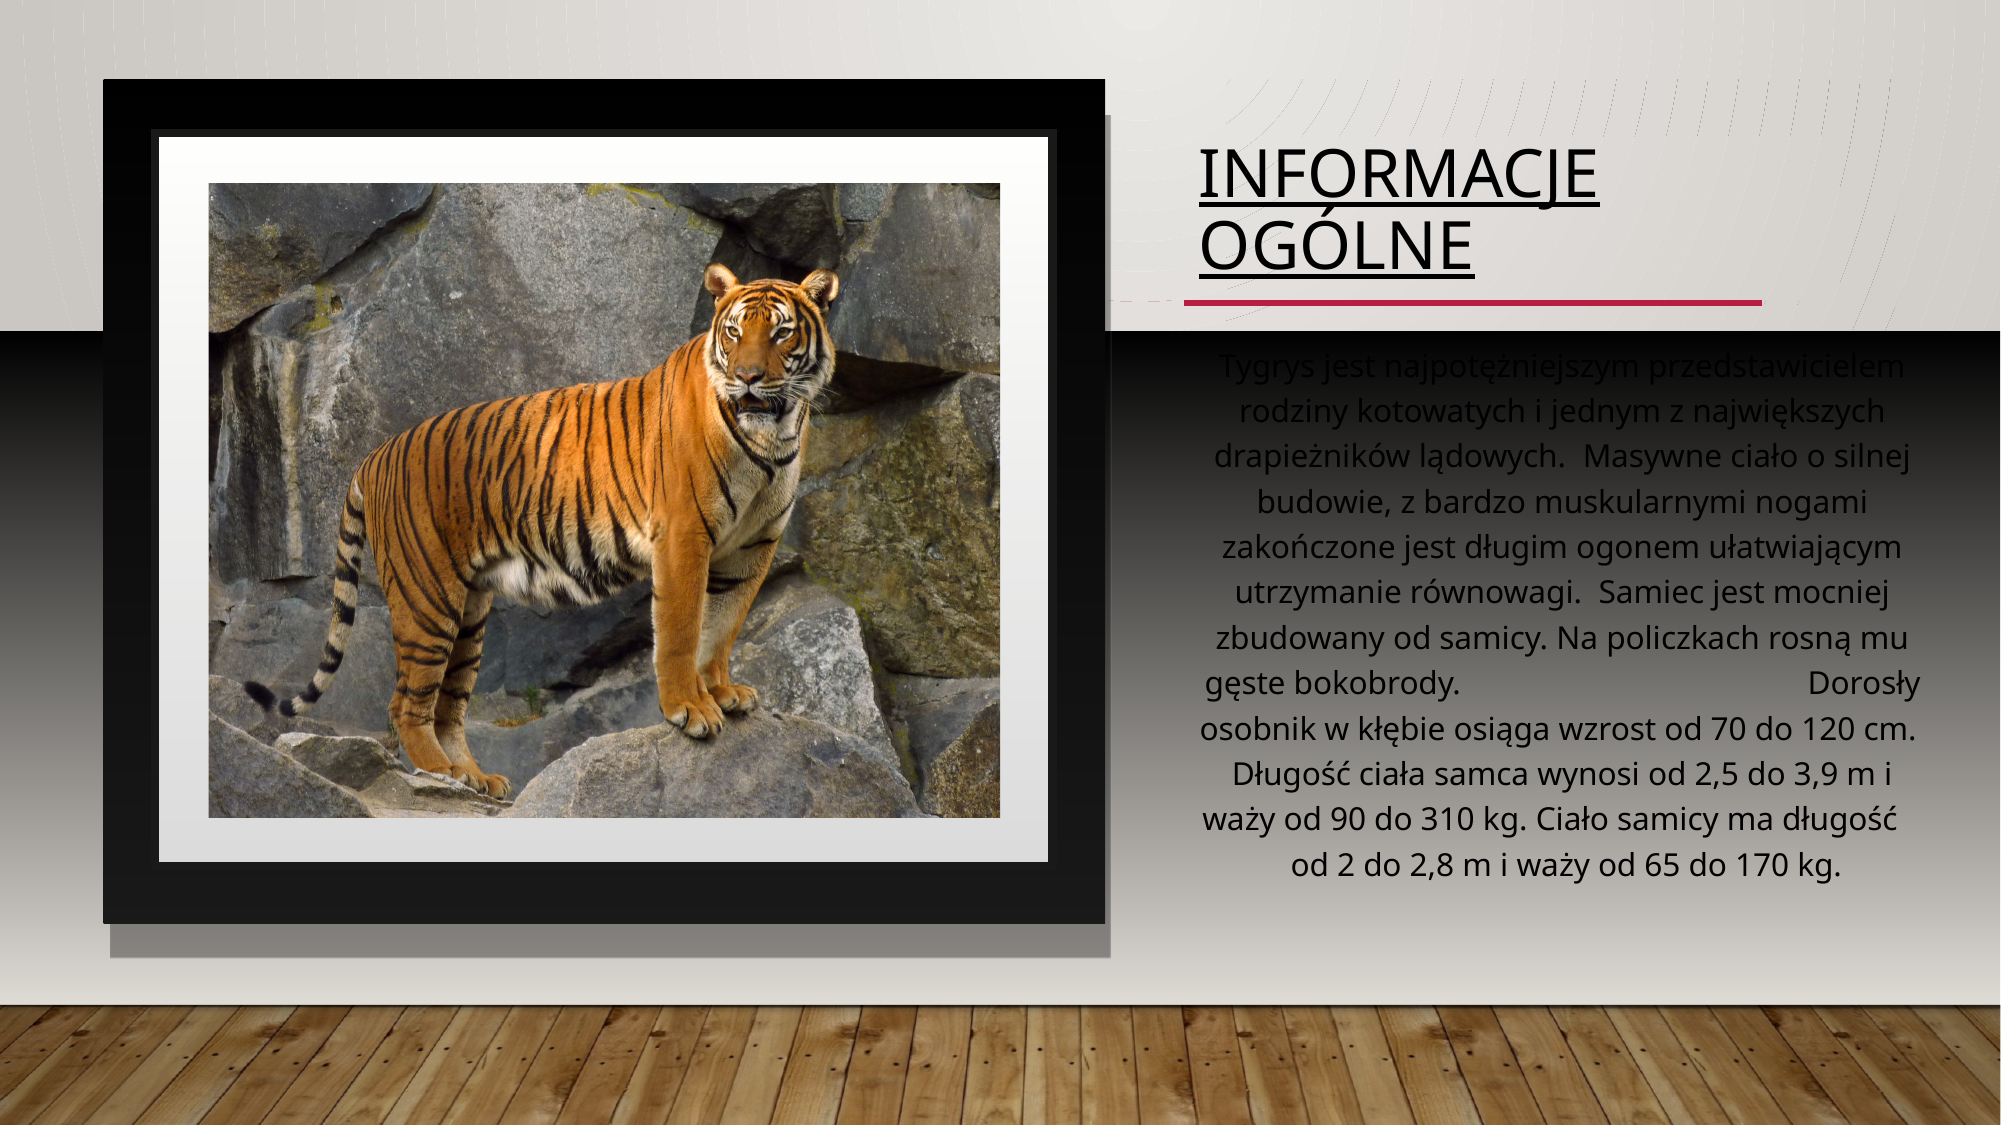

# Informacje ogólne
Tygrys jest najpotężniejszym przedstawicielem rodziny kotowatych i jednym z największych drapieżników lądowych. Masywne ciało o silnej budowie, z bardzo muskularnymi nogami zakończone jest długim ogonem ułatwiającym utrzymanie równowagi. Samiec jest mocniej zbudowany od samicy. Na policzkach rosną mu gęste bokobrody. Dorosły osobnik w kłębie osiąga wzrost od 70 do 120 cm. Długość ciała samca wynosi od 2,5 do 3,9 m i waży od 90 do 310 kg. Ciało samicy ma długość od 2 do 2,8 m i waży od 65 do 170 kg.